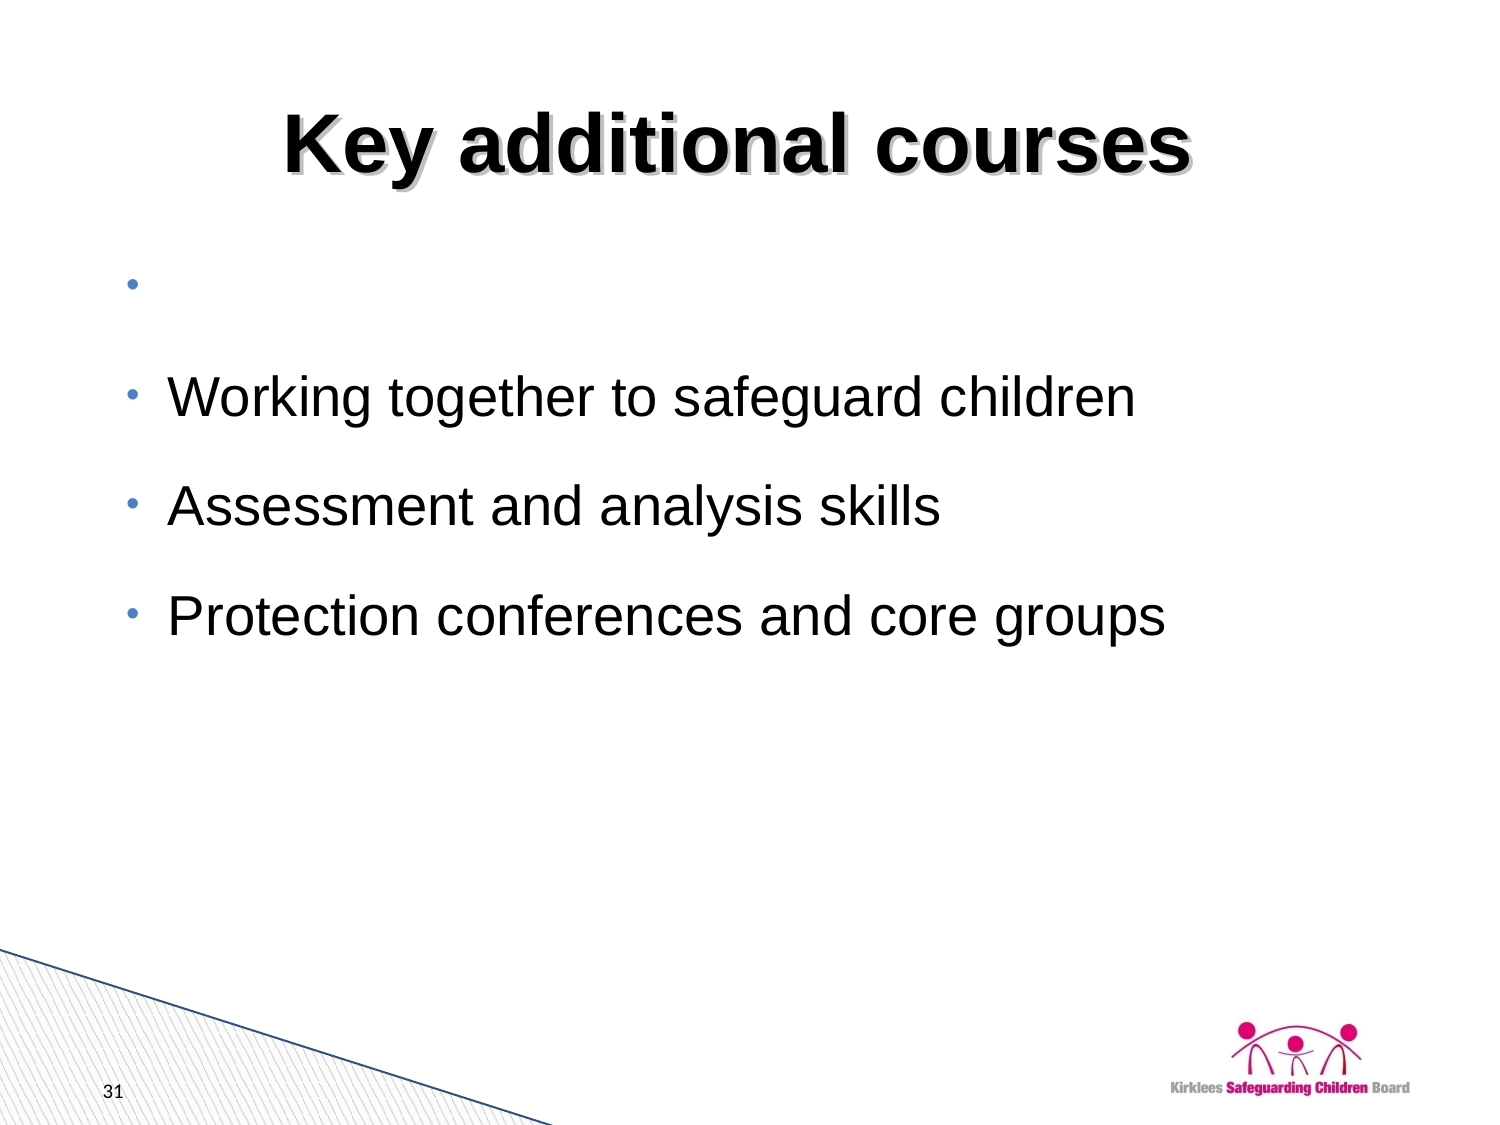

Key additional courses
# Working together to safeguard children
Assessment and analysis skills
Protection conferences and core groups